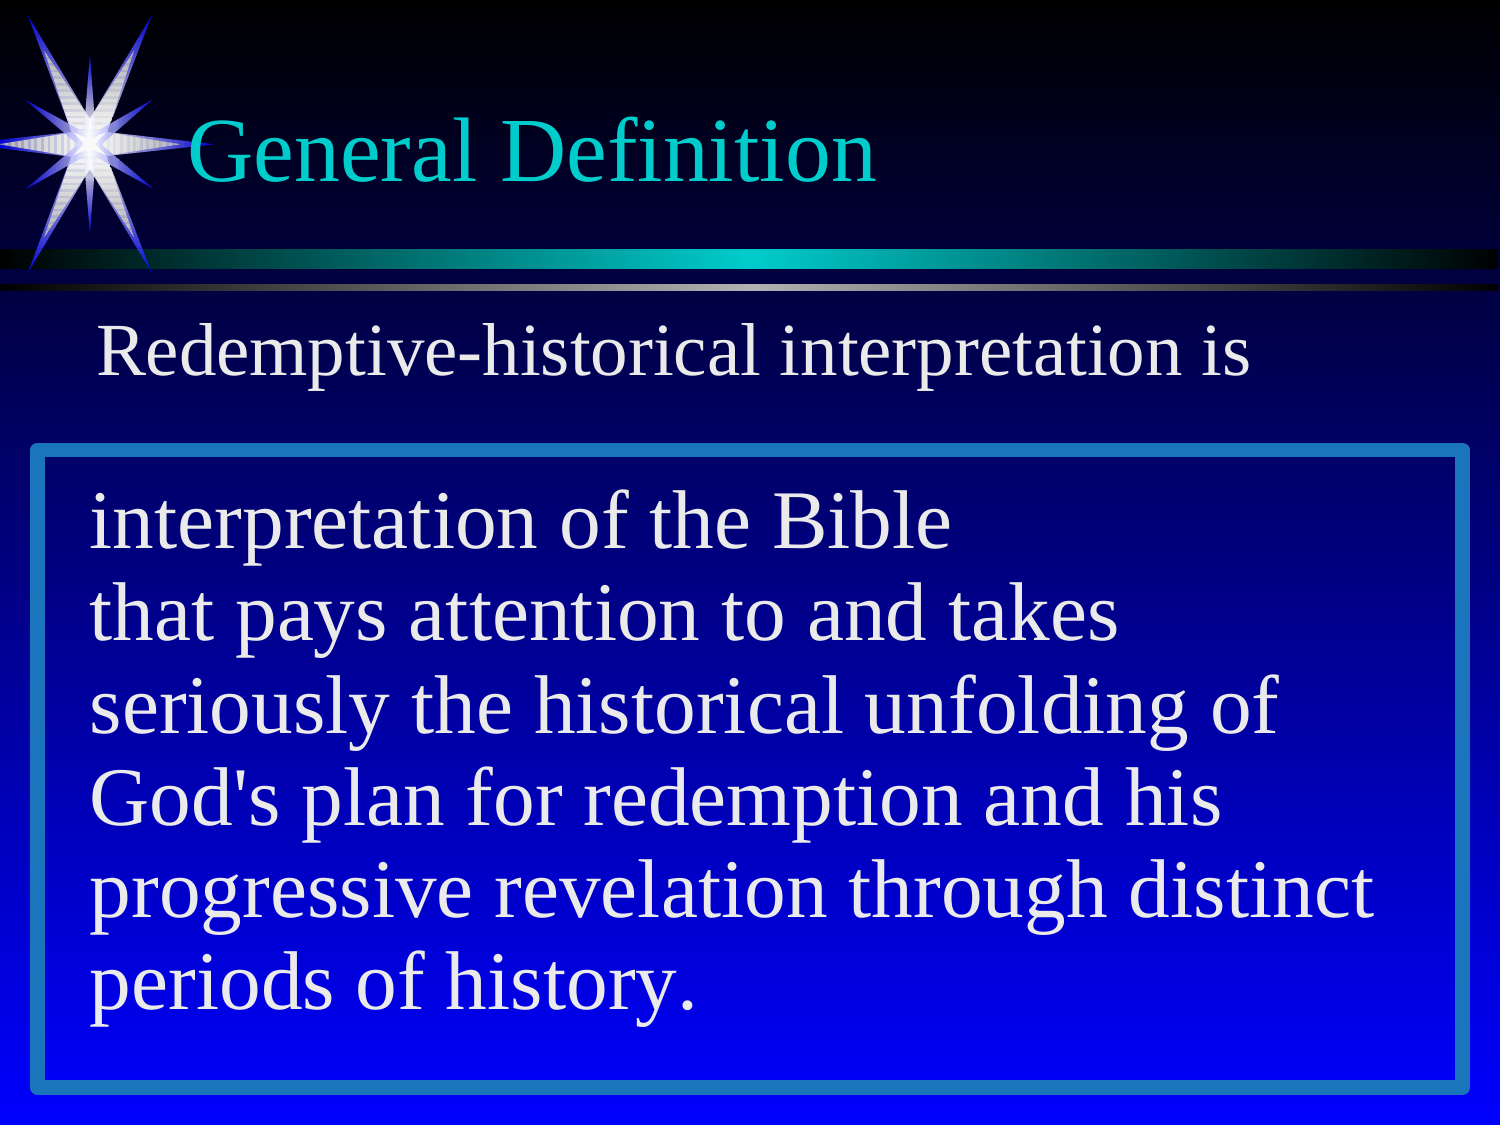

# General Definition
 Redemptive-historical interpretation is
interpretation of the Bible
that pays attention to and takes seriously the historical unfolding of God's plan for redemption and his progressive revelation through distinct periods of history.